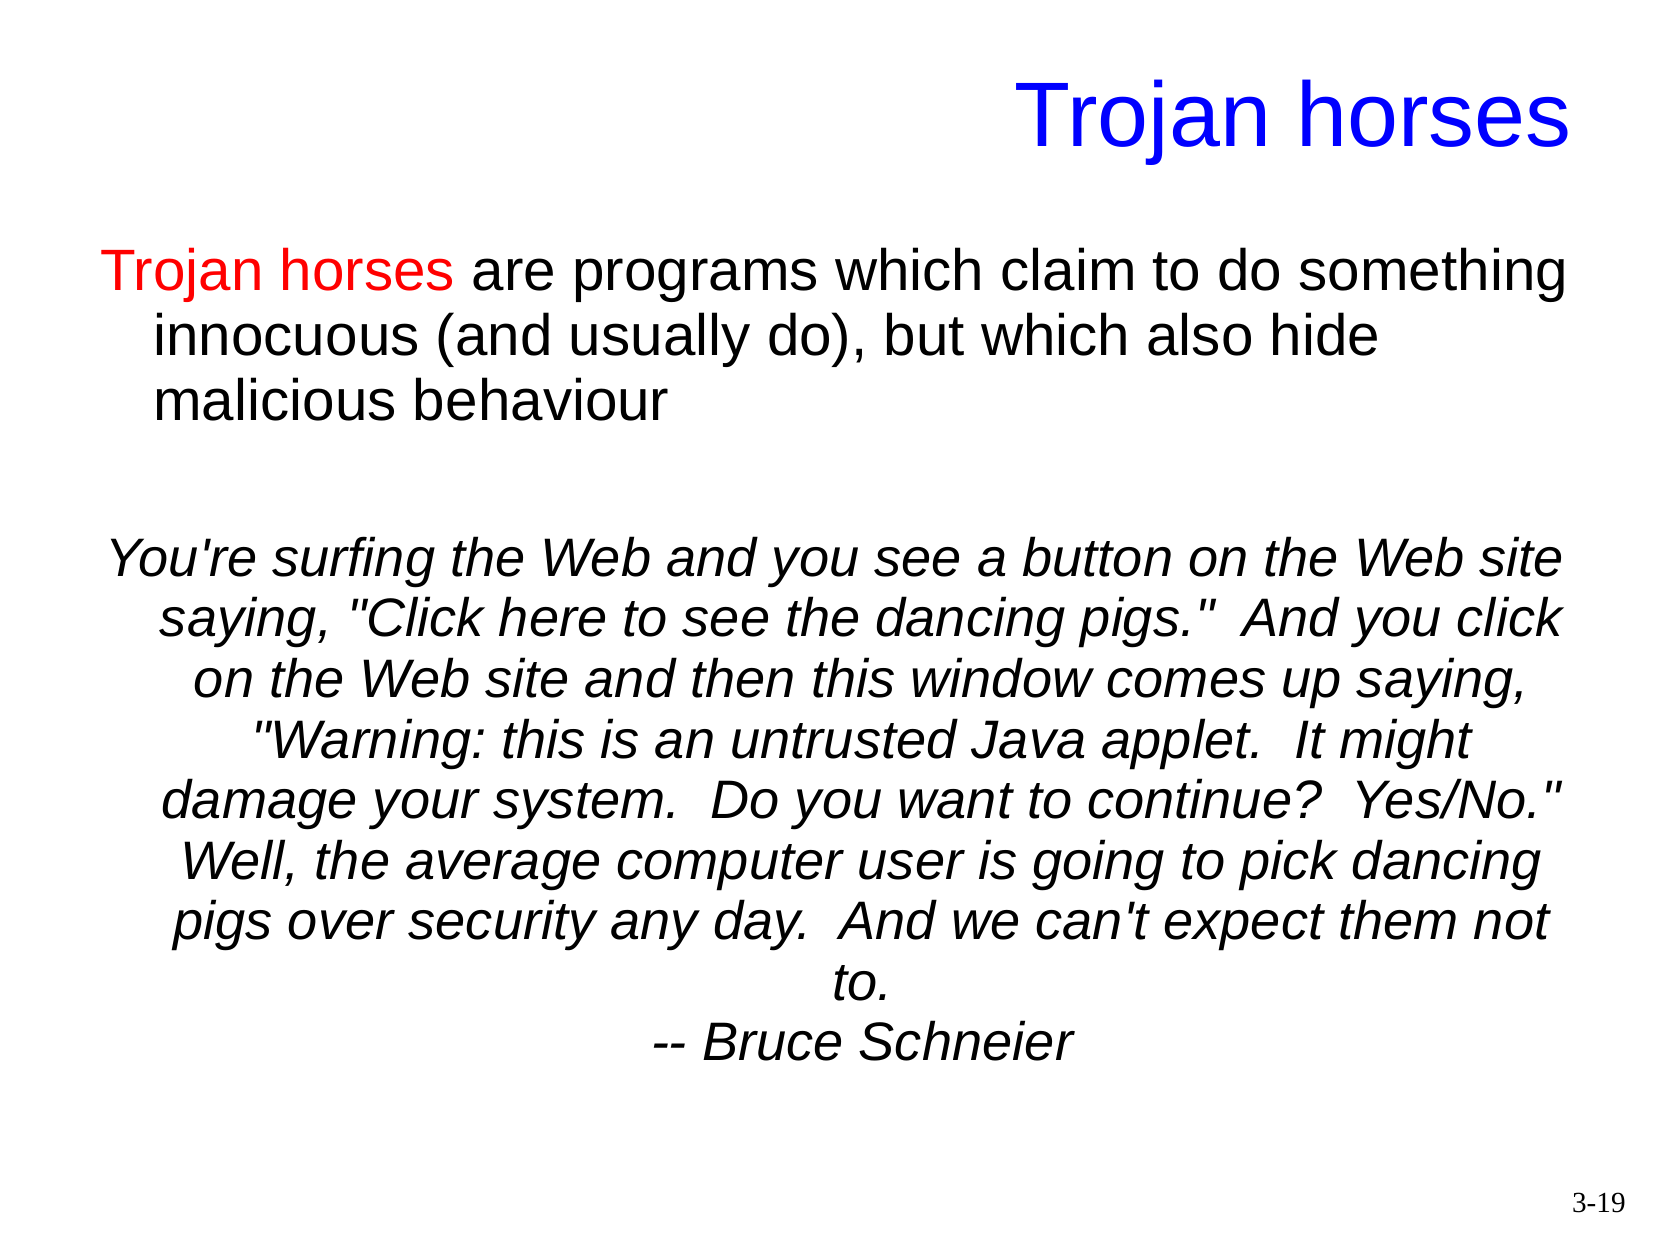

# Trojan horses
Trojan horses are programs which claim to do something innocuous (and usually do), but which also hide malicious behaviour
You're surfing the Web and you see a button on the Web site saying, "Click here to see the dancing pigs." And you click on the Web site and then this window comes up saying, "Warning: this is an untrusted Java applet. It might damage your system. Do you want to continue? Yes/No." Well, the average computer user is going to pick dancing pigs over security any day. And we can't expect them not to.
-- Bruce Schneier